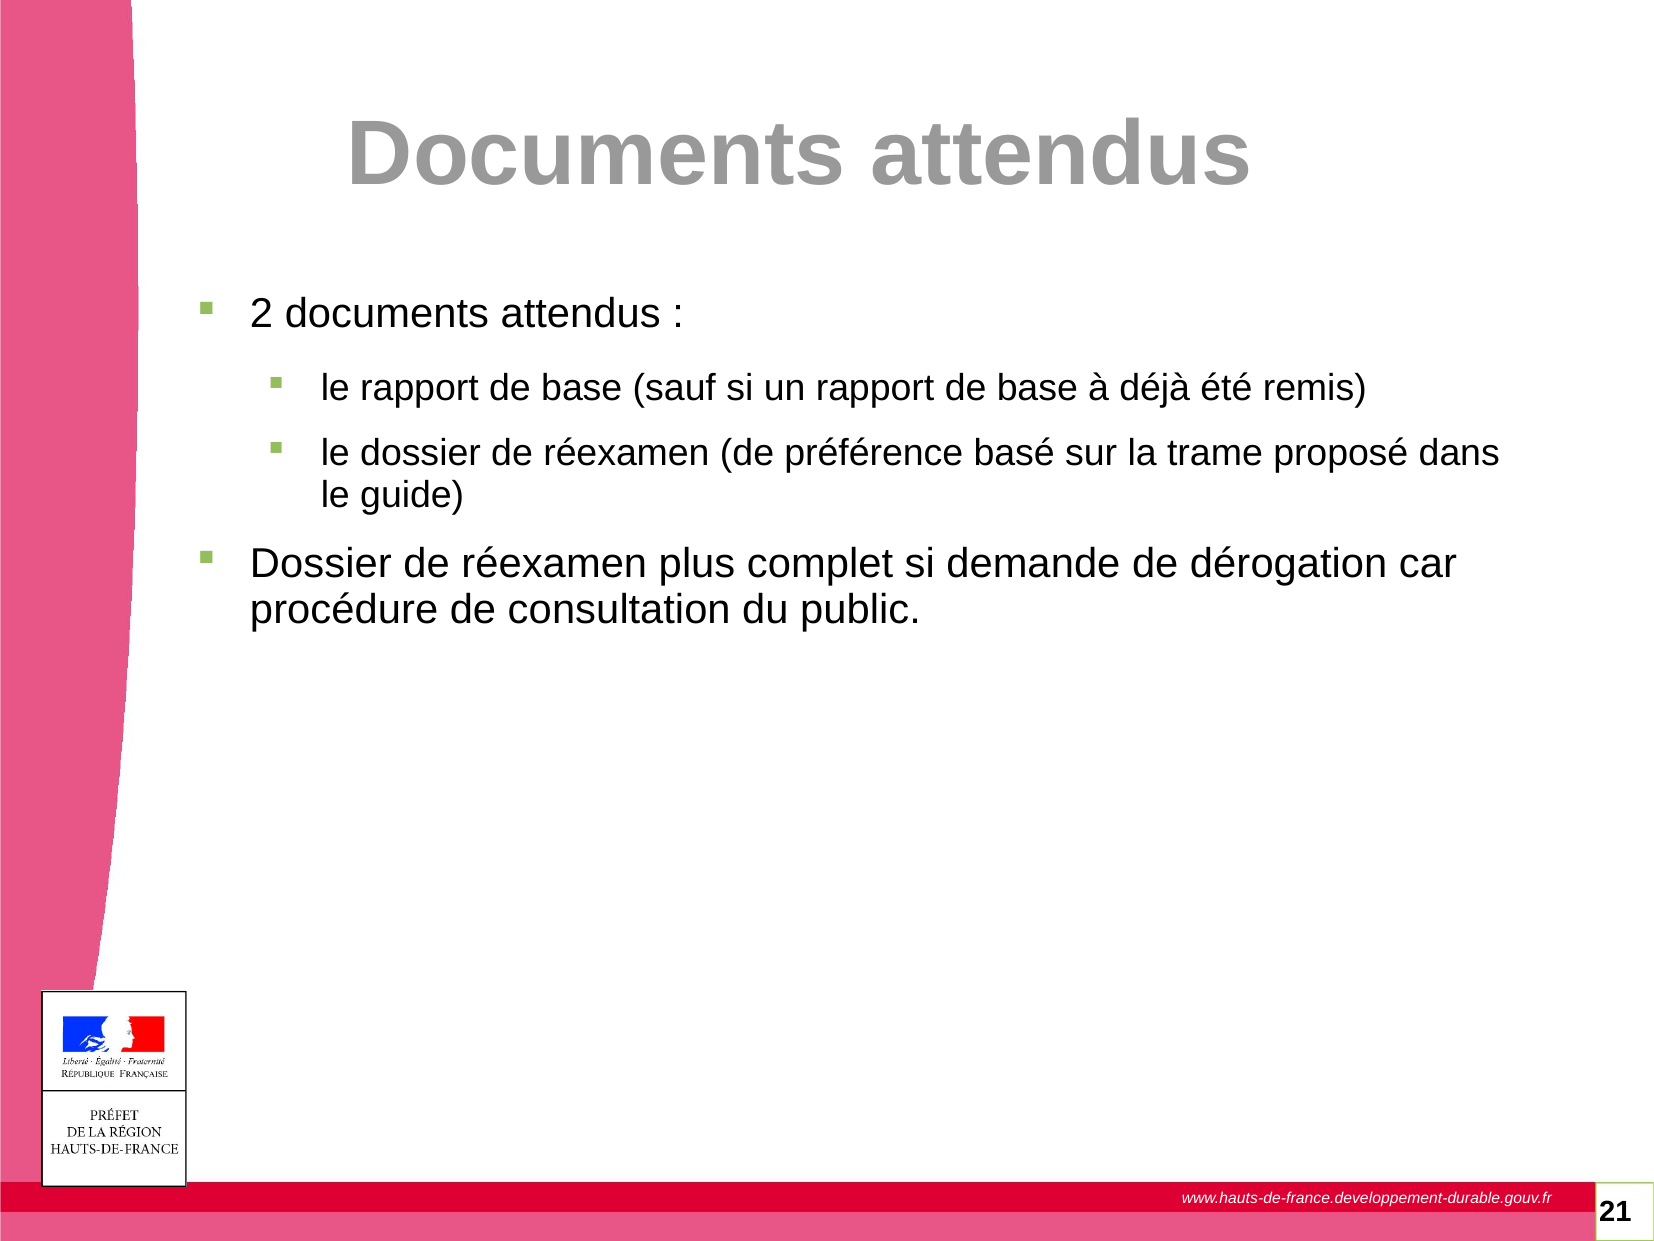

# Documents attendus
2 documents attendus :
le rapport de base (sauf si un rapport de base à déjà été remis)
le dossier de réexamen (de préférence basé sur la trame proposé dans le guide)
Dossier de réexamen plus complet si demande de dérogation car procédure de consultation du public.
21